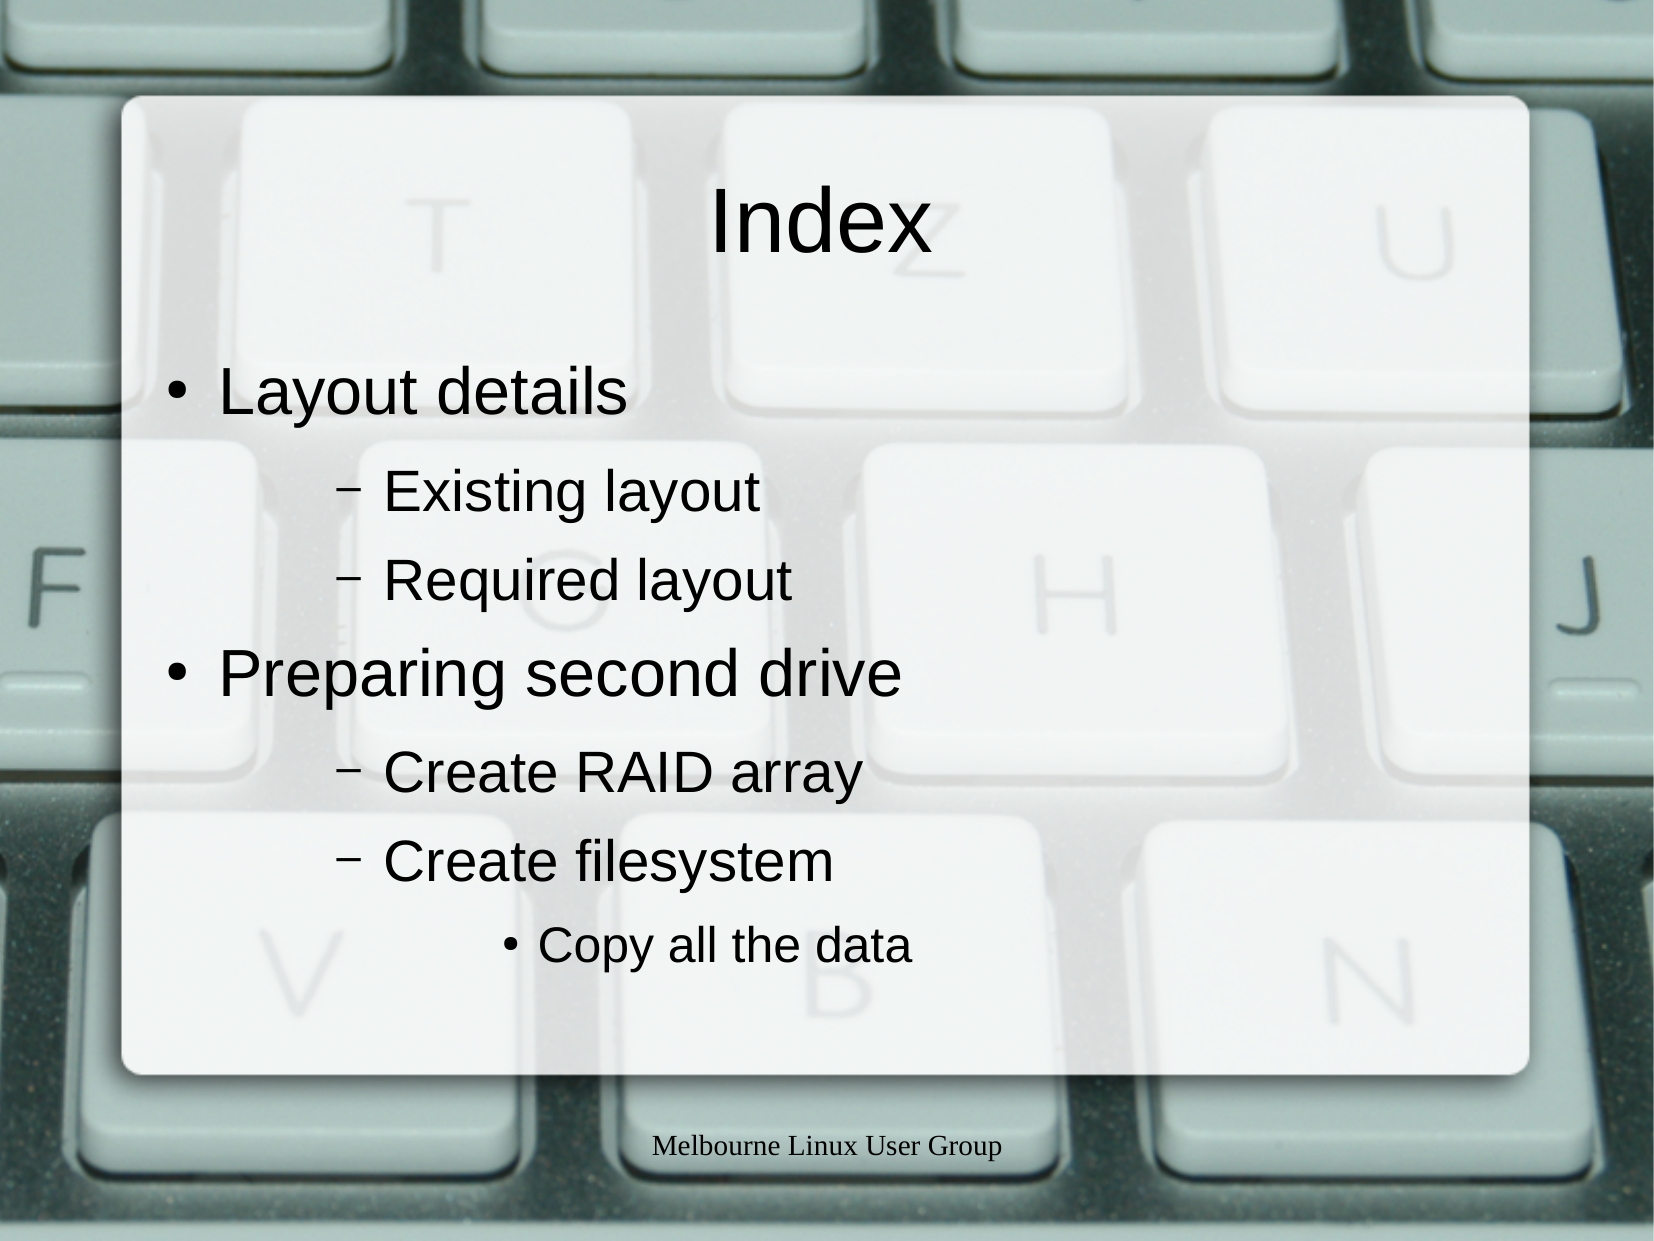

# Index
Layout details
Existing layout
Required layout
Preparing second drive
Create RAID array
Create filesystem
Copy all the data
Melbourne Linux User Group